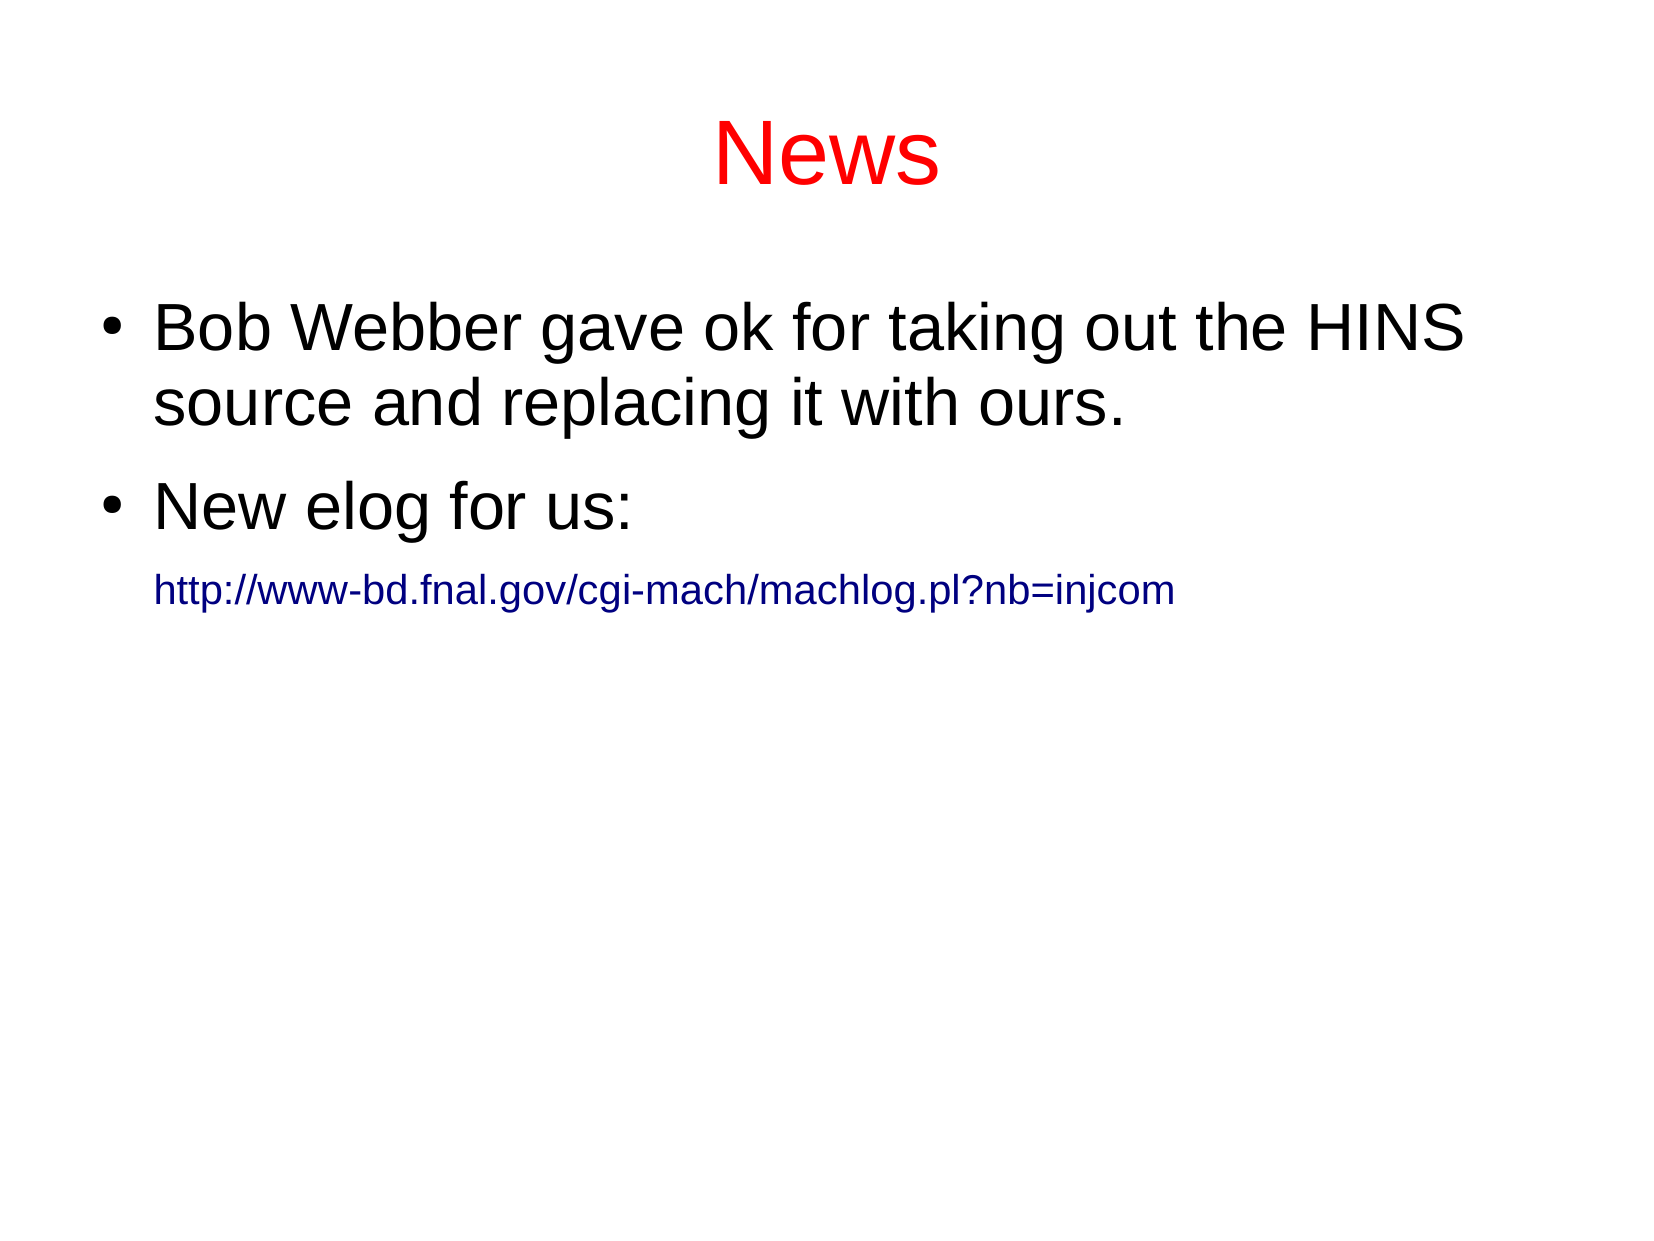

# News
Bob Webber gave ok for taking out the HINS source and replacing it with ours.
New elog for us: http://www-bd.fnal.gov/cgi-mach/machlog.pl?nb=injcom